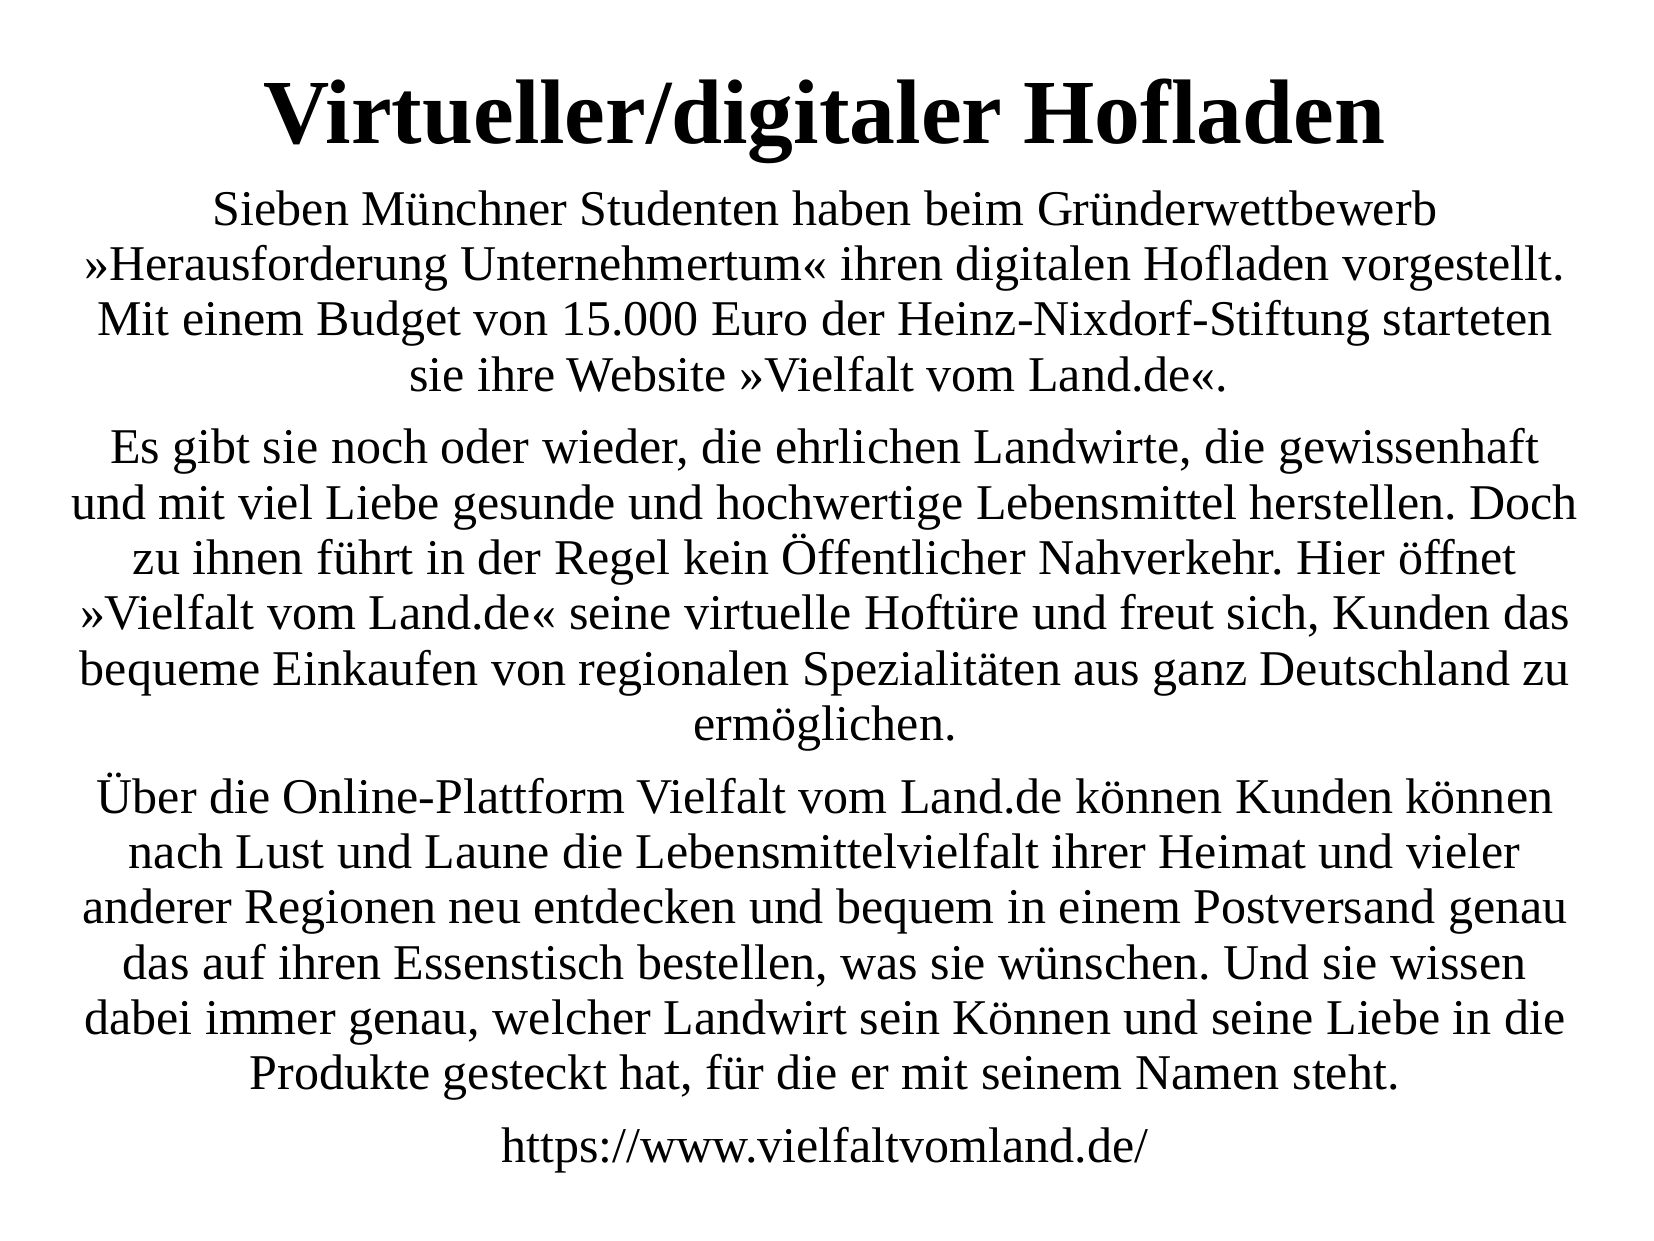

Virtueller/digitaler Hofladen
Sieben Münchner Studenten haben beim Gründerwettbewerb »Herausforderung Unternehmertum« ihren digitalen Hofladen vorgestellt. Mit einem Budget von 15.000 Euro der Heinz-Nixdorf-Stiftung starteten sie ihre Website »Vielfalt vom Land.de«.
Es gibt sie noch oder wieder, die ehrlichen Landwirte, die gewissenhaft und mit viel Liebe gesunde und hochwertige Lebensmittel herstellen. Doch zu ihnen führt in der Regel kein Öffentlicher Nahverkehr. Hier öffnet »Vielfalt vom Land.de« seine virtuelle Hoftüre und freut sich, Kunden das bequeme Einkaufen von regionalen Spezialitäten aus ganz Deutschland zu ermöglichen.
Über die Online-Plattform Vielfalt vom Land.de können Kunden können nach Lust und Laune die Lebensmittelvielfalt ihrer Heimat und vieler anderer Regionen neu entdecken und bequem in einem Postversand genau das auf ihren Essenstisch bestellen, was sie wünschen. Und sie wissen dabei immer genau, welcher Landwirt sein Können und seine Liebe in die Produkte gesteckt hat, für die er mit seinem Namen steht.
https://www.vielfaltvomland.de/